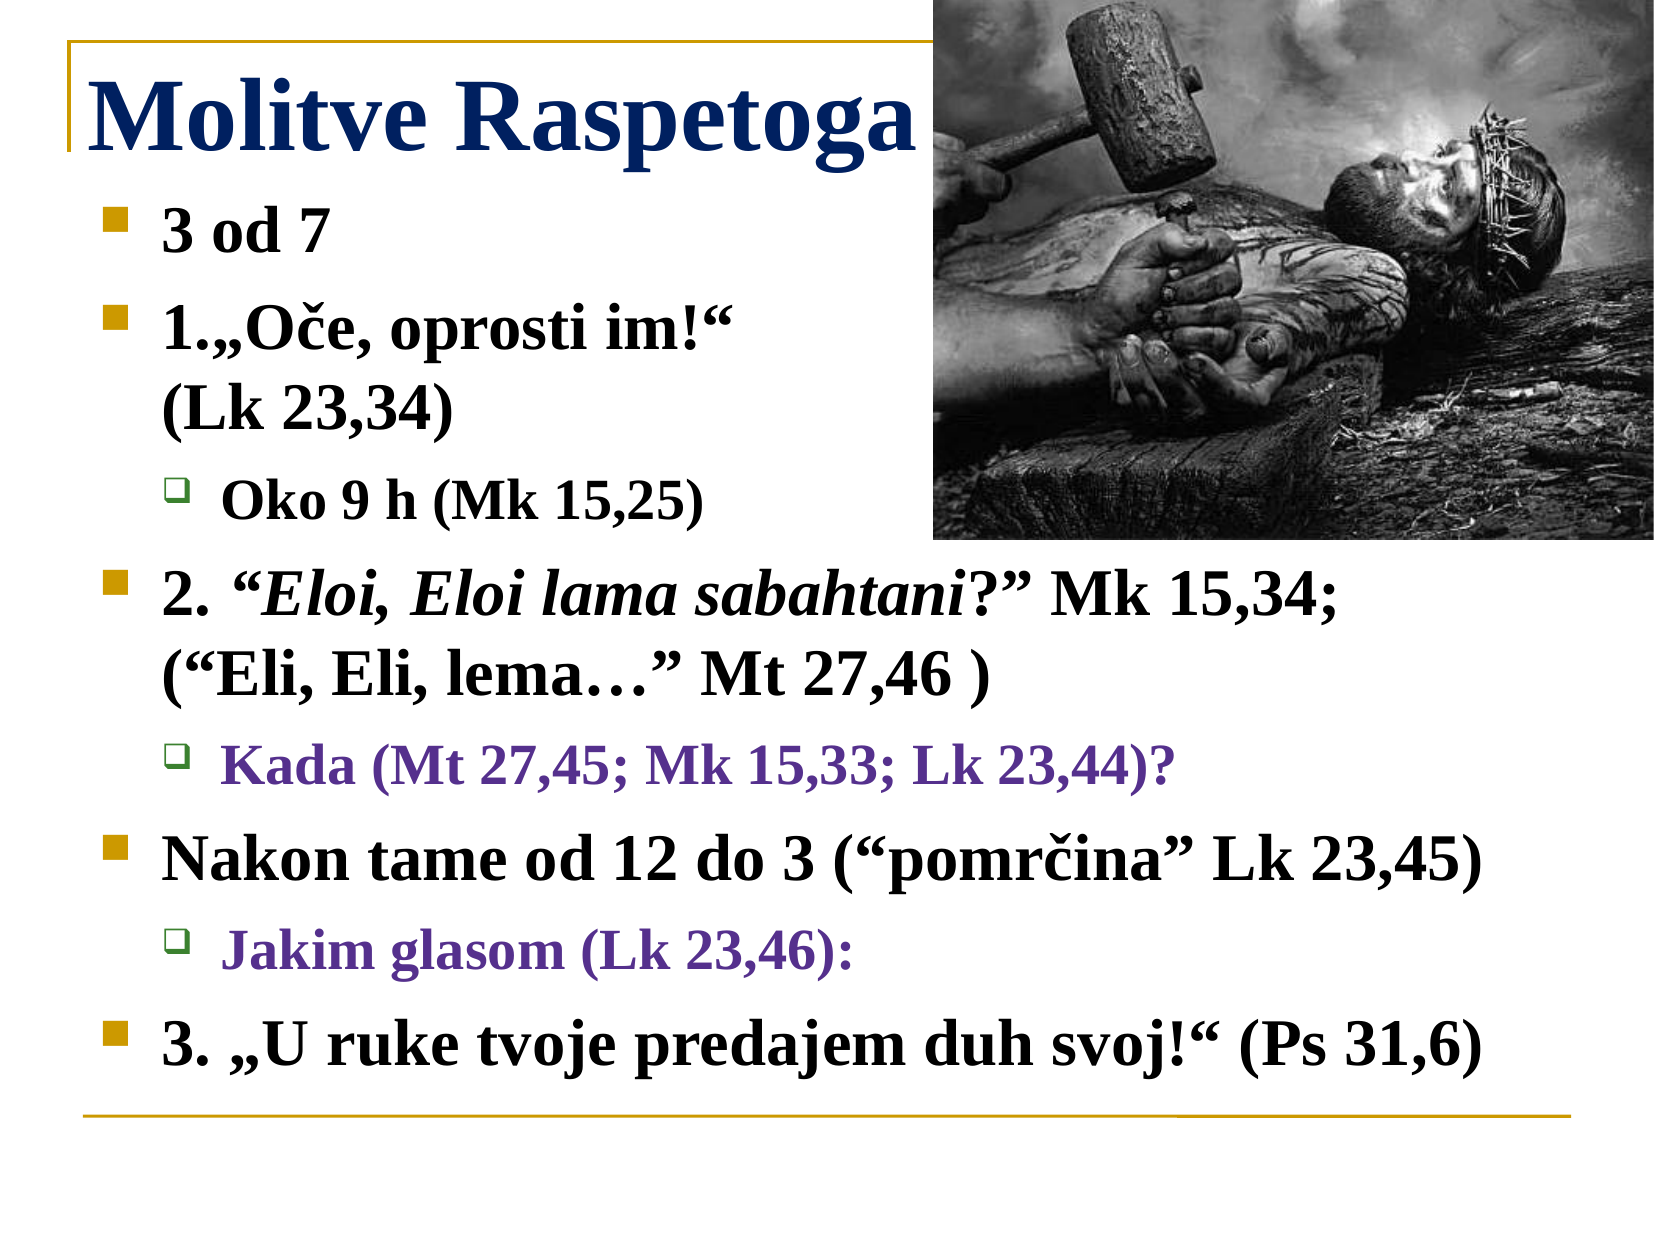

# Molitve Raspetoga
3 od 7
1.„Oče, oprosti im!“
(Lk 23,34)
Oko 9 h (Mk 15,25)
2. “Eloi, Eloi lama sabahtani?” Mk 15,34;
(“Eli, Eli, lema…” Mt 27,46 )
Kada (Mt 27,45; Mk 15,33; Lk 23,44)?
Nakon tame od 12 do 3 (“pomrčina” Lk 23,45)
Jakim glasom (Lk 23,46):
3. „U ruke tvoje predajem duh svoj!“ (Ps 31,6)